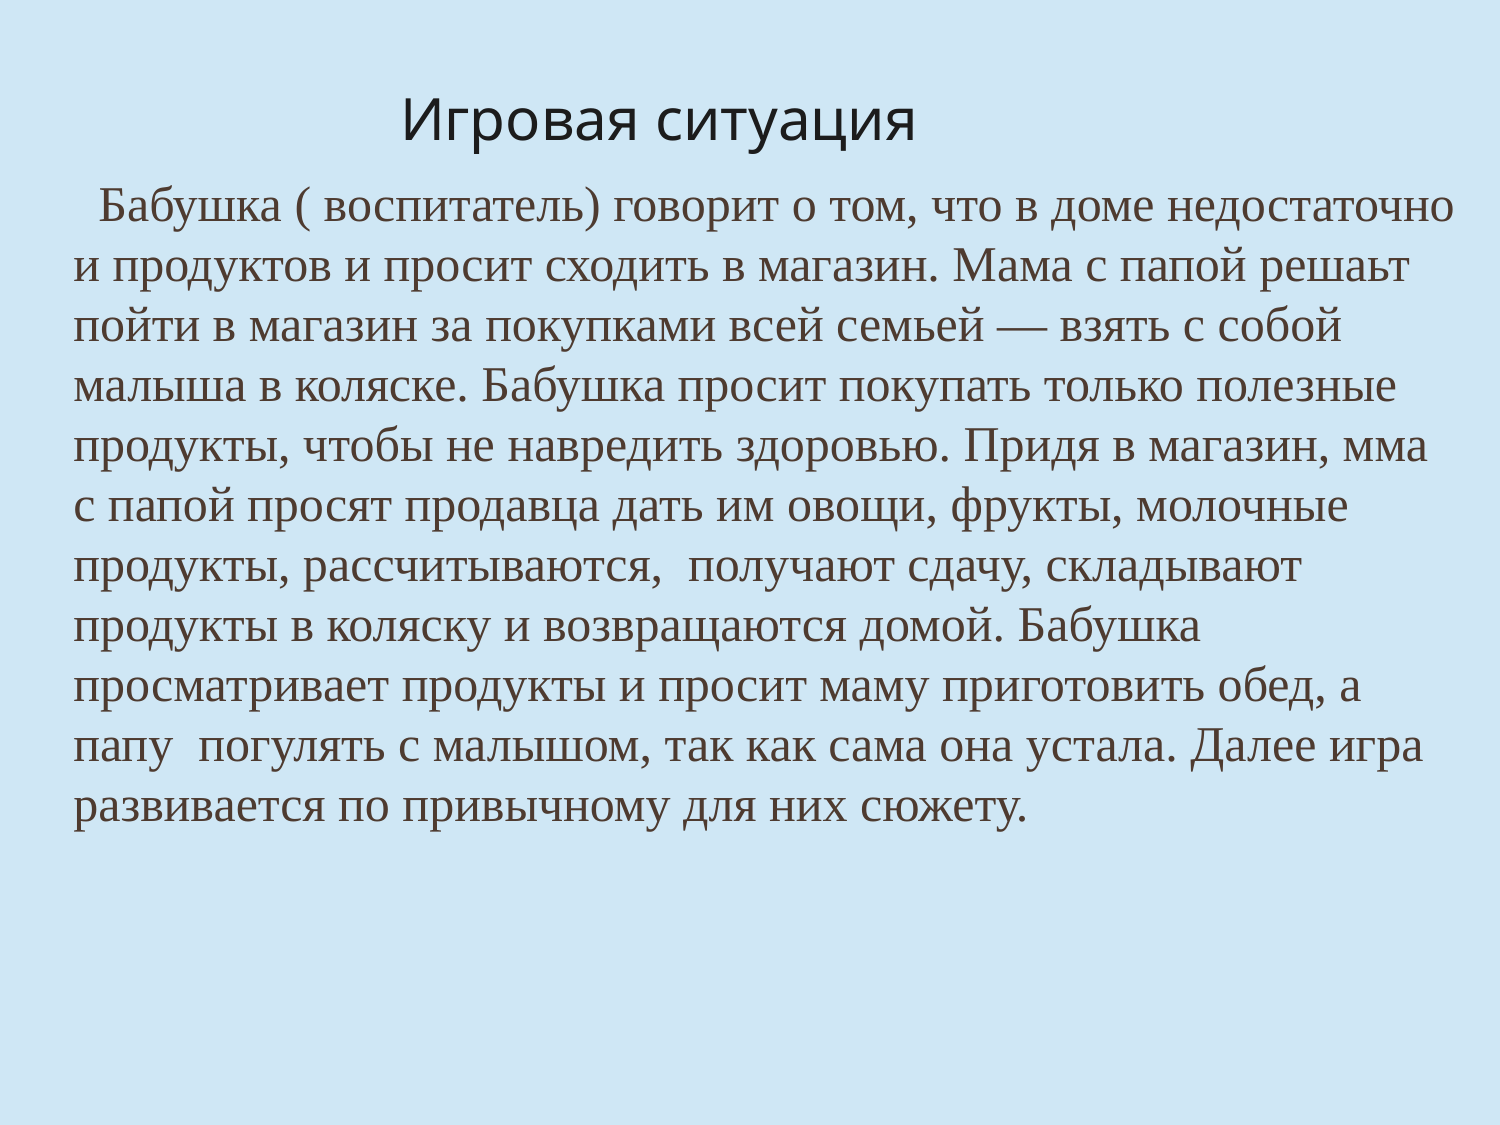

# Игровая ситуация
 Бабушка ( воспитатель) говорит о том, что в доме недостаточно и продуктов и просит сходить в магазин. Мама с папой решаьт пойти в магазин за покупками всей семьей — взять с собой малыша в коляске. Бабушка просит покупать только полезные продукты, чтобы не навредить здоровью. Придя в магазин, мма с папой просят продавца дать им овощи, фрукты, молочные продукты, рассчитываются, получают сдачу, складывают продукты в коляску и возвращаются домой. Бабушка просматривает продукты и просит маму приготовить обед, а папу погулять с малышом, так как сама она устала. Далее игра развивается по привычному для них сюжету.